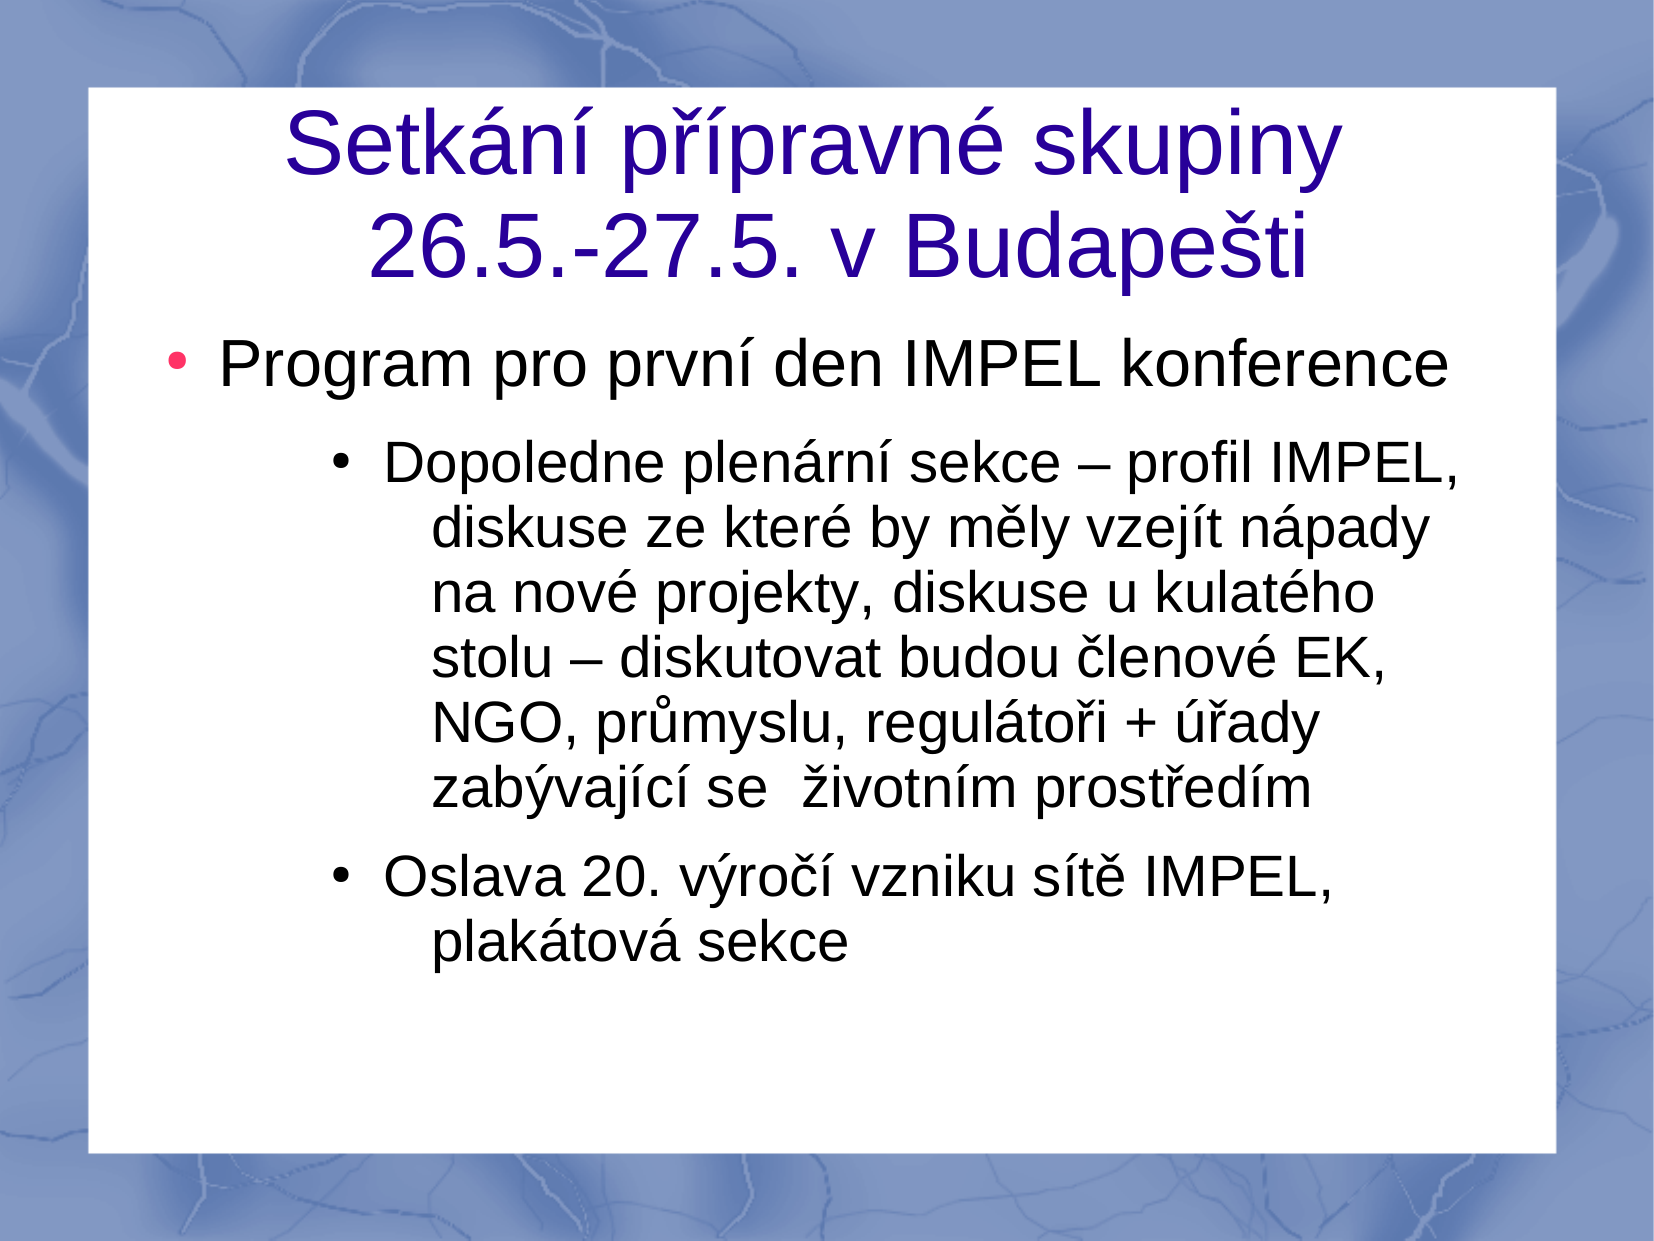

# Setkání přípravné skupiny 26.5.-27.5. v Budapešti
Program pro první den IMPEL konference
Dopoledne plenární sekce – profil IMPEL, diskuse ze které by měly vzejít nápady na nové projekty, diskuse u kulatého stolu – diskutovat budou členové EK, NGO, průmyslu, regulátoři + úřady zabývající se životním prostředím
Oslava 20. výročí vzniku sítě IMPEL, plakátová sekce